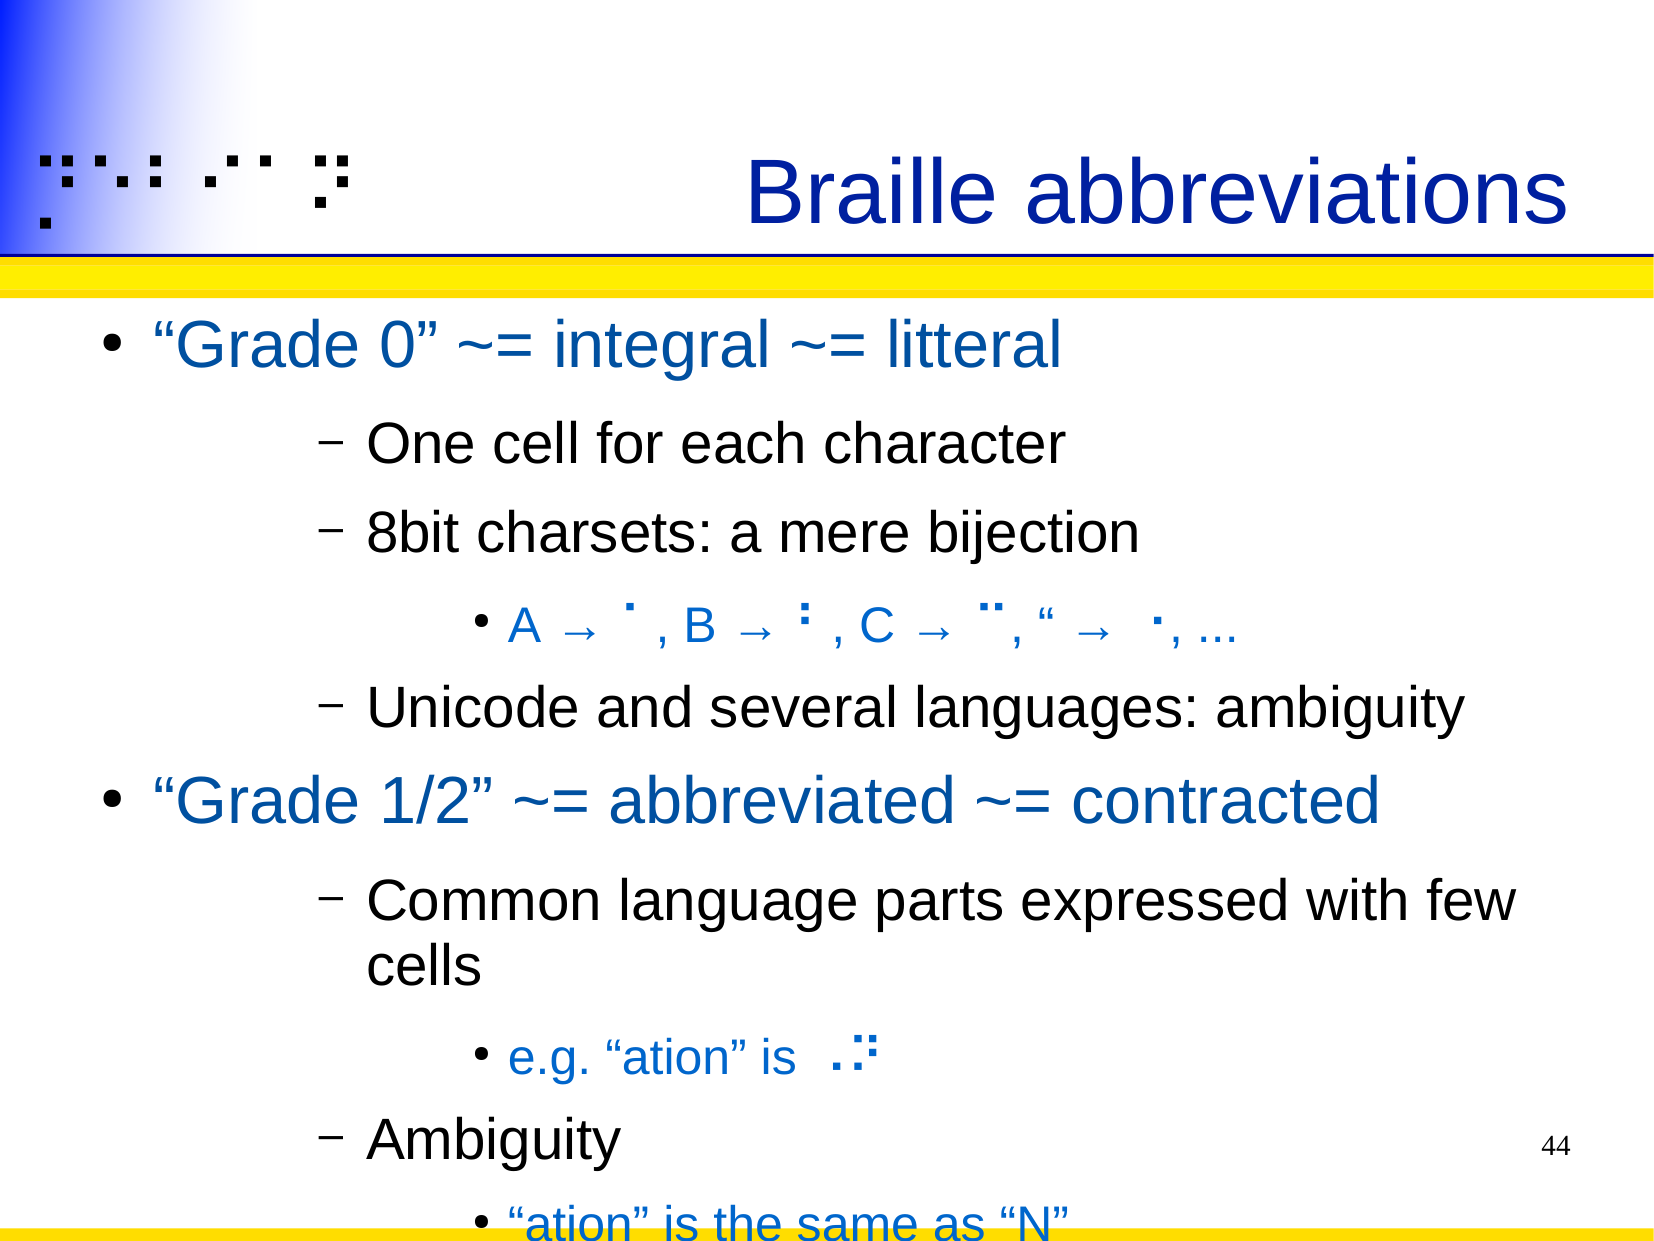

# Braille abbreviations
“Grade 0” ~= integral ~= litteral
One cell for each character
8bit charsets: a mere bijection
A → ⠁, B → ⠃, C → ⠉, “ → ⠐, ...
Unicode and several languages: ambiguity
“Grade 1/2” ~= abbreviated ~= contracted
Common language parts expressed with few cells
e.g. “ation” is ⠠⠝
Ambiguity
“ation” is the same as “N”
44